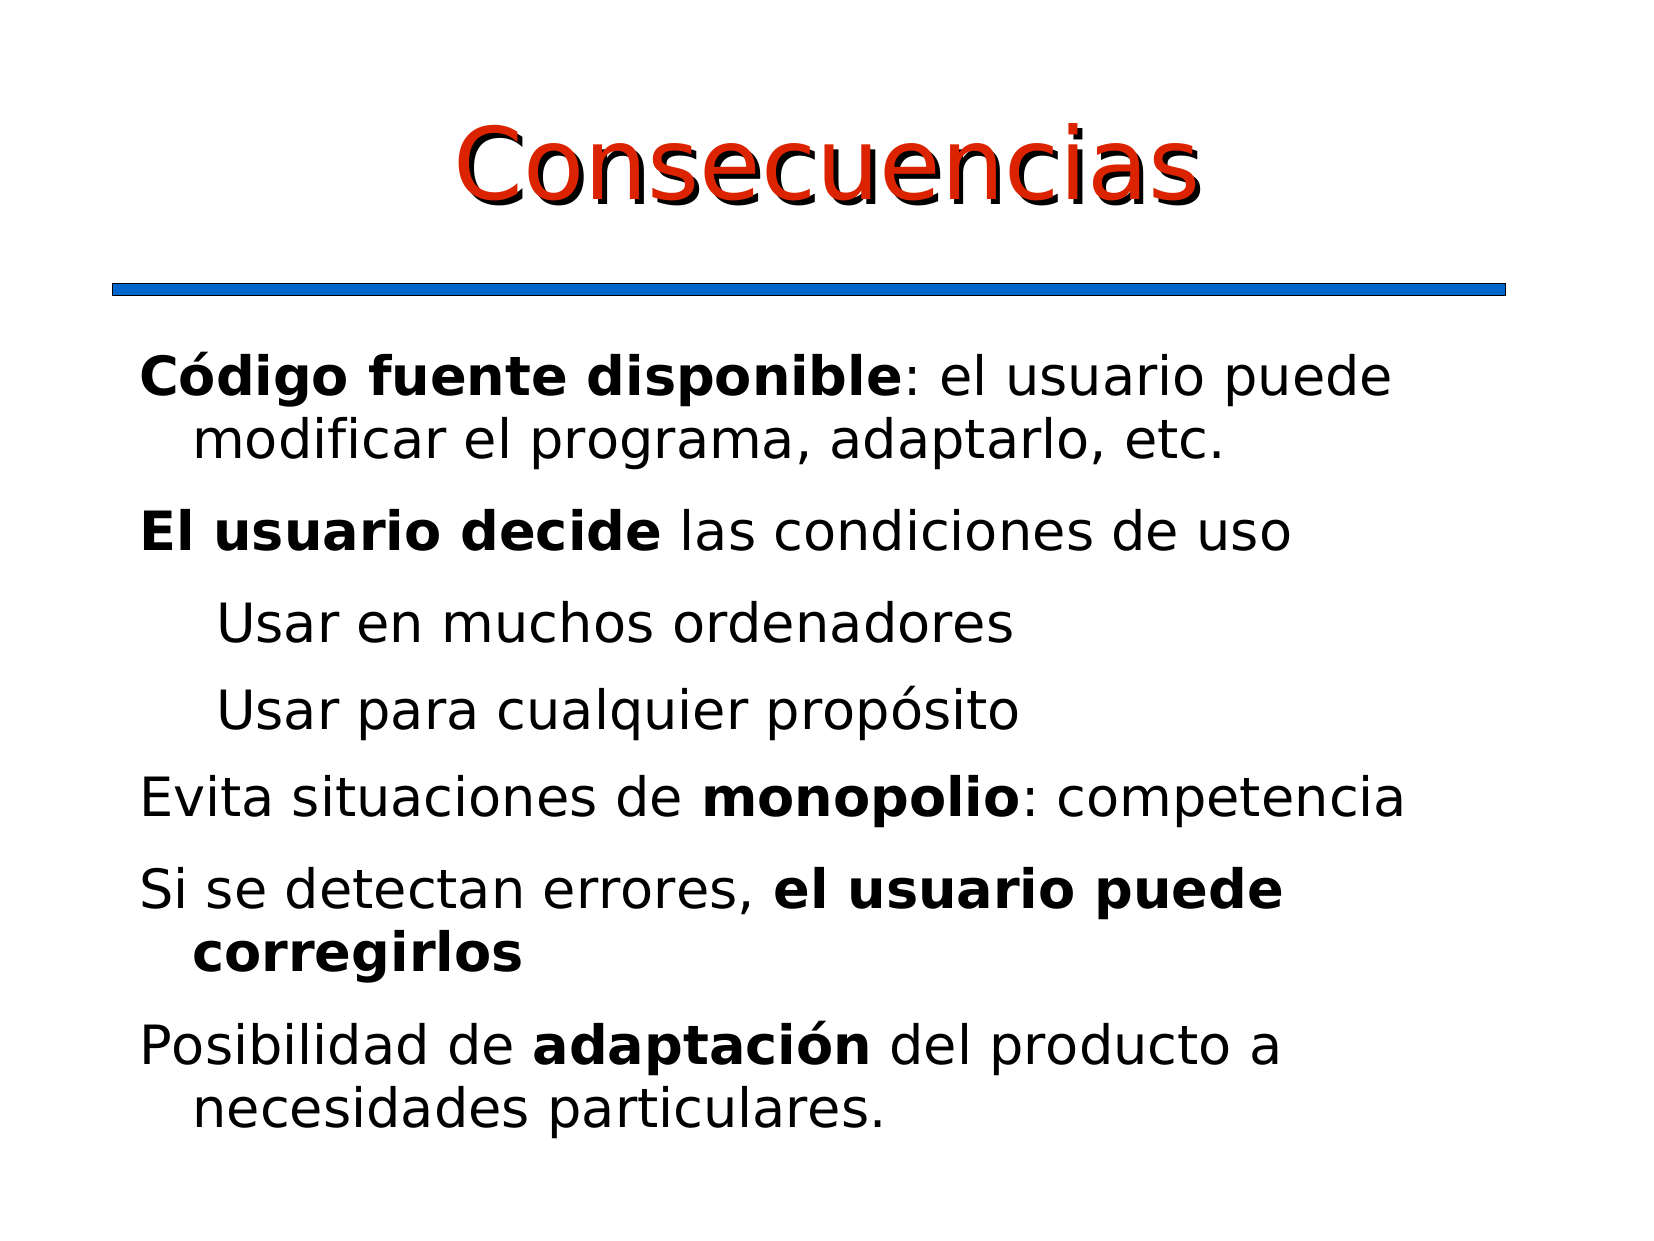

# Consecuencias
Código fuente disponible: el usuario puede modificar el programa, adaptarlo, etc.
El usuario decide las condiciones de uso
Usar en muchos ordenadores
Usar para cualquier propósito
Evita situaciones de monopolio: competencia
Si se detectan errores, el usuario puede corregirlos
Posibilidad de adaptación del producto a necesidades particulares.